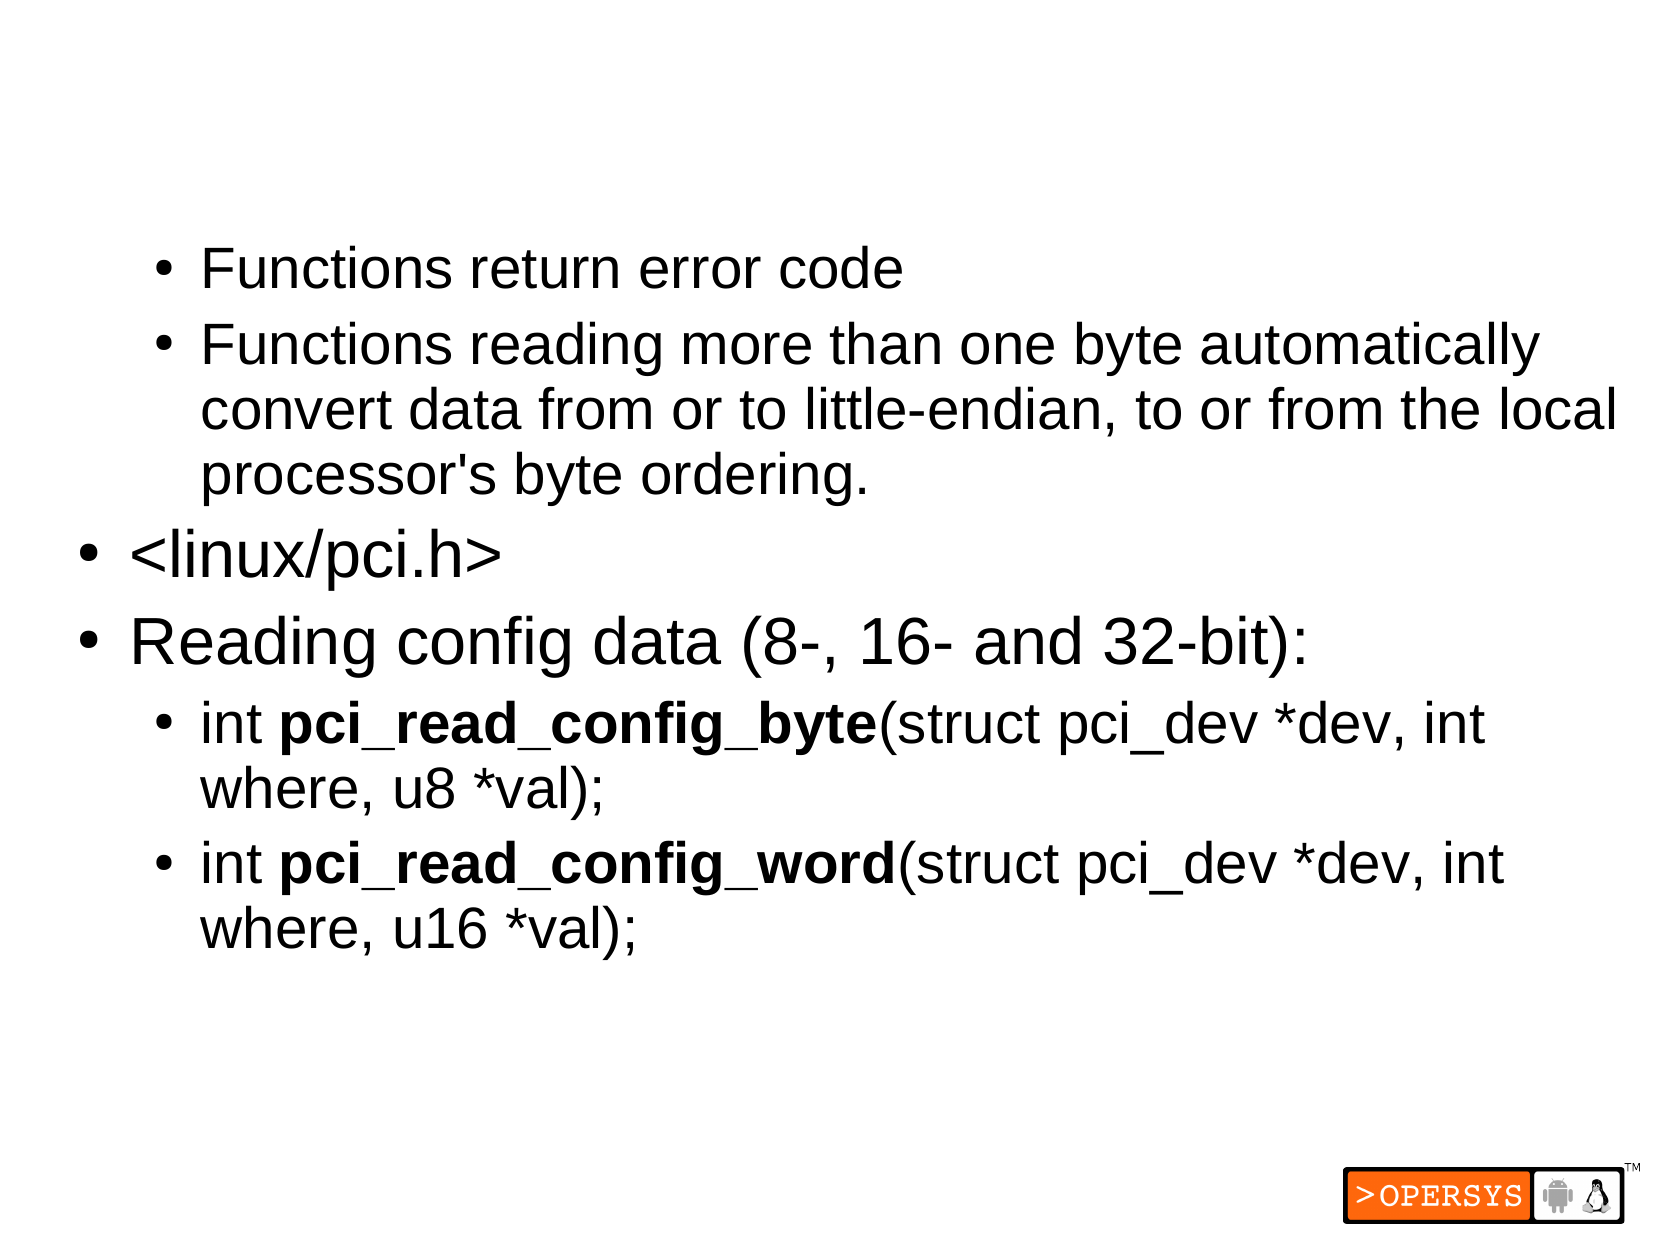

# Functions return error code
Functions reading more than one byte automatically convert data from or to little-endian, to or from the local processor's byte ordering.
<linux/pci.h>
Reading config data (8-, 16- and 32-bit):
int pci_read_config_byte(struct pci_dev *dev, int where, u8 *val);
int pci_read_config_word(struct pci_dev *dev, int where, u16 *val);